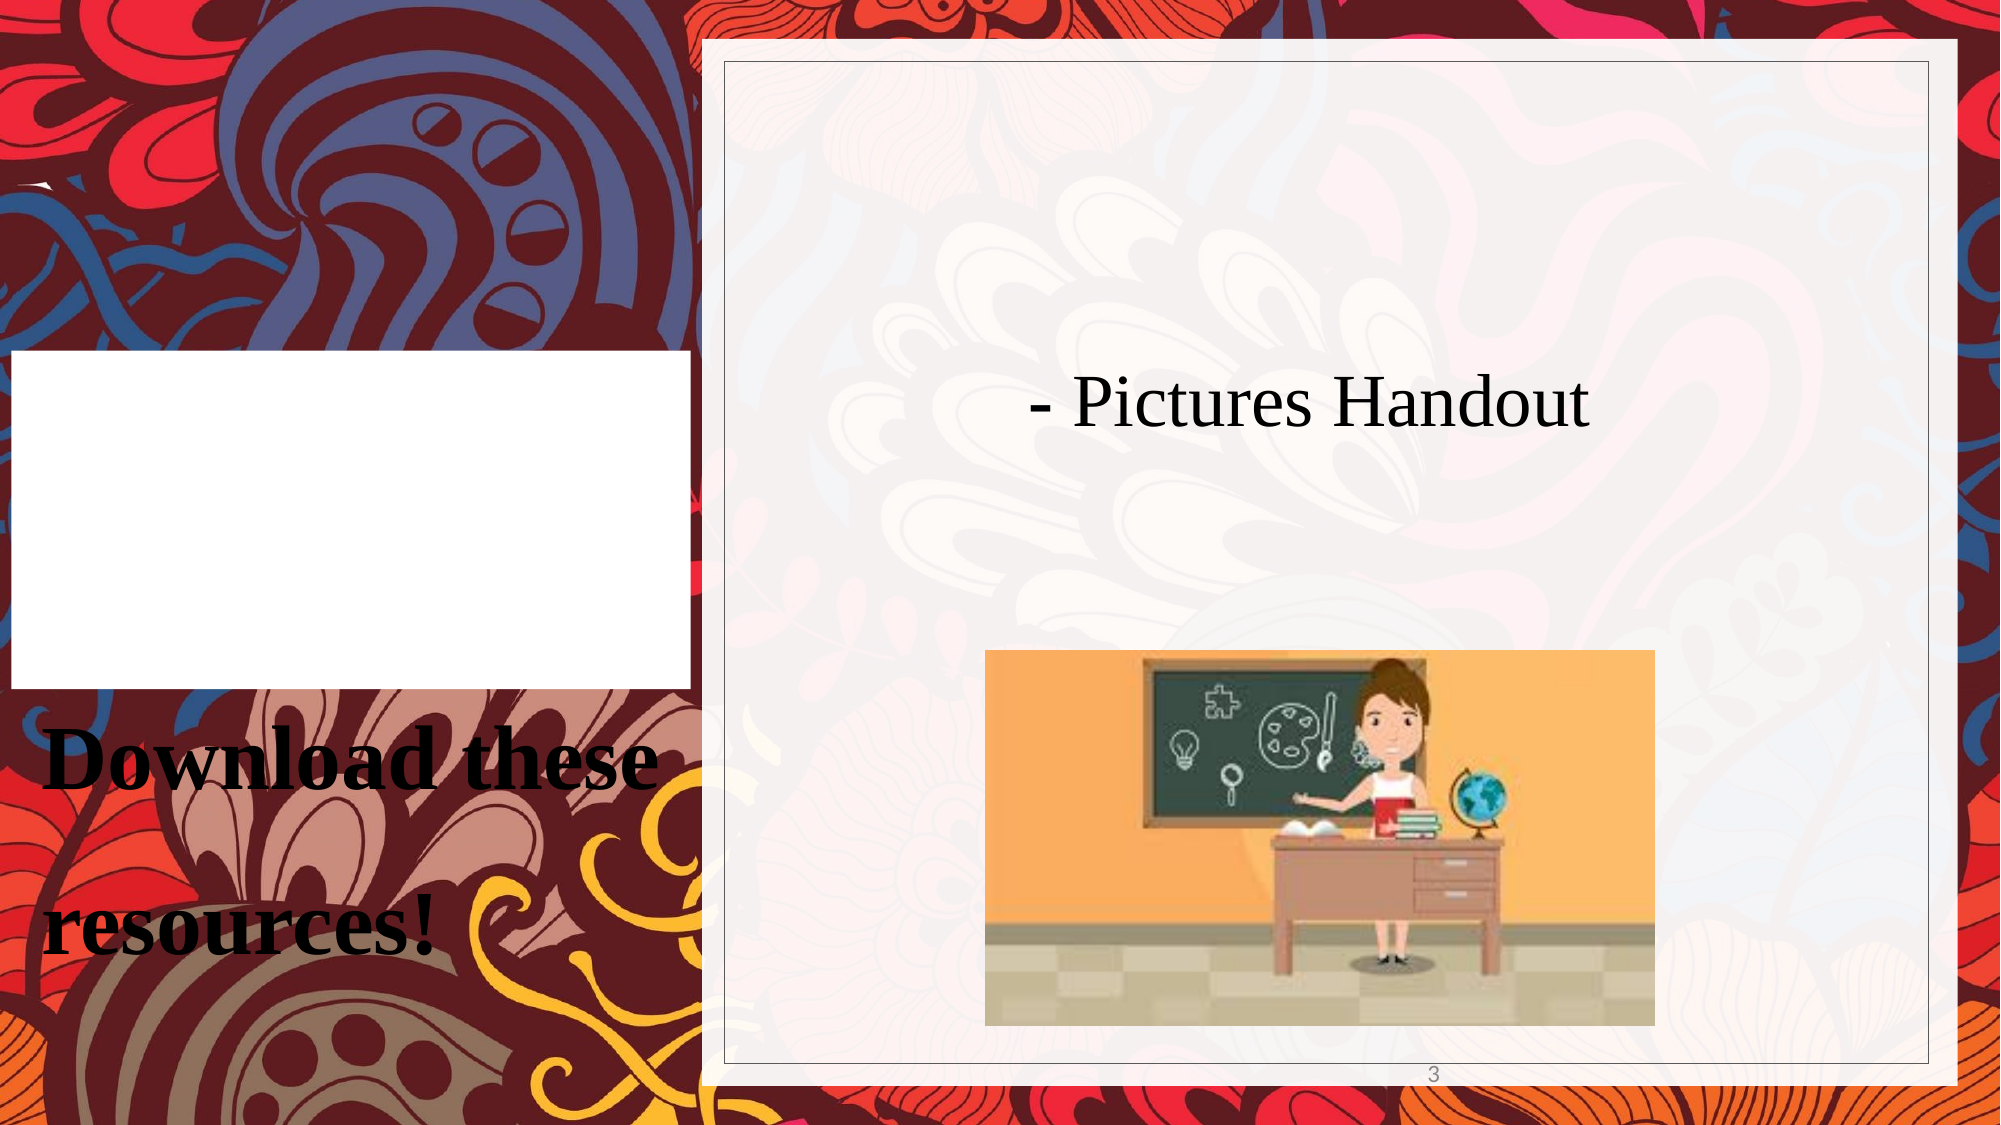

# - Pictures Handout
Download these resources!